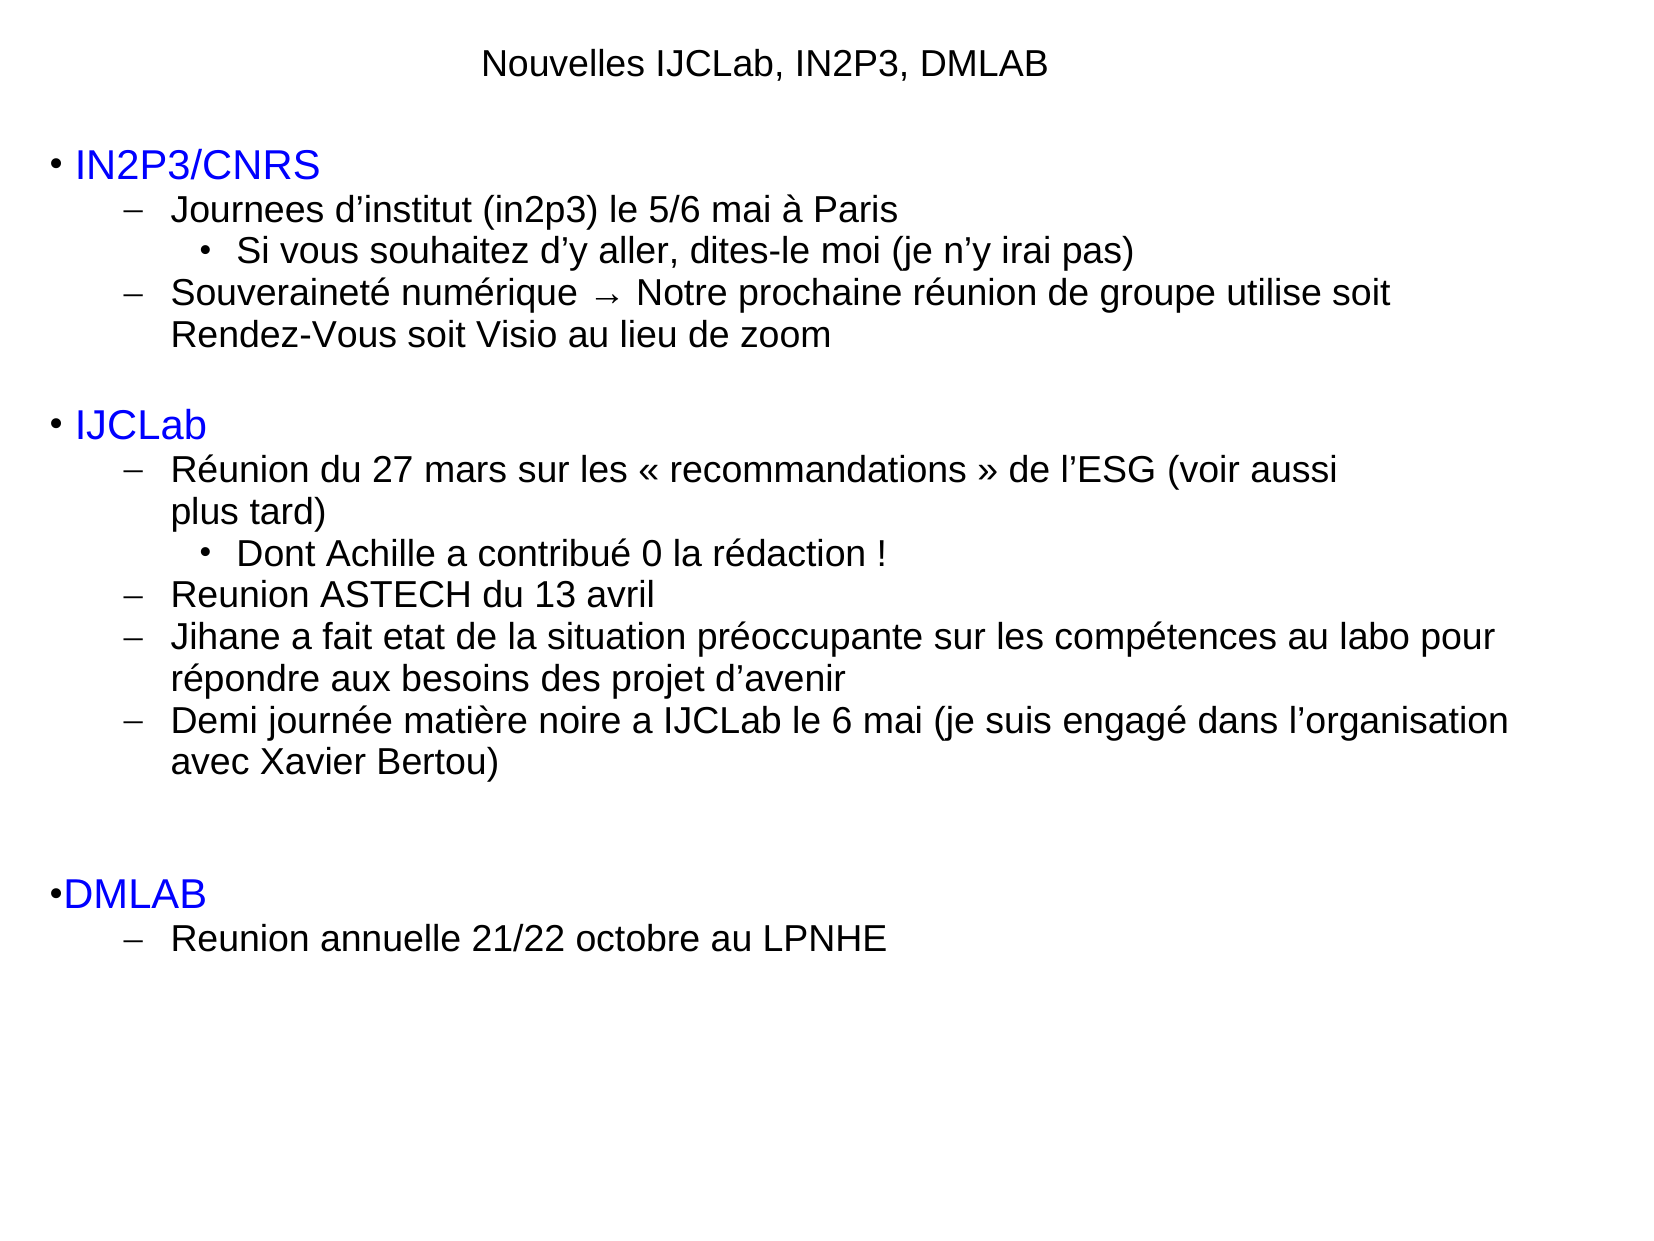

Nouvelles IJCLab, IN2P3, DMLAB
 IN2P3/CNRS
Journees d’institut (in2p3) le 5/6 mai à Paris
Si vous souhaitez d’y aller, dites-le moi (je n’y irai pas)
Souveraineté numérique → Notre prochaine réunion de groupe utilise soit
Rendez-Vous soit Visio au lieu de zoom
 IJCLab
Réunion du 27 mars sur les « recommandations » de l’ESG (voir aussi
plus tard)
Dont Achille a contribué 0 la rédaction !
Reunion ASTECH du 13 avril
Jihane a fait etat de la situation préoccupante sur les compétences au labo pour
répondre aux besoins des projet d’avenir
Demi journée matière noire a IJCLab le 6 mai (je suis engagé dans l’organisation
avec Xavier Bertou)
DMLAB
Reunion annuelle 21/22 octobre au LPNHE